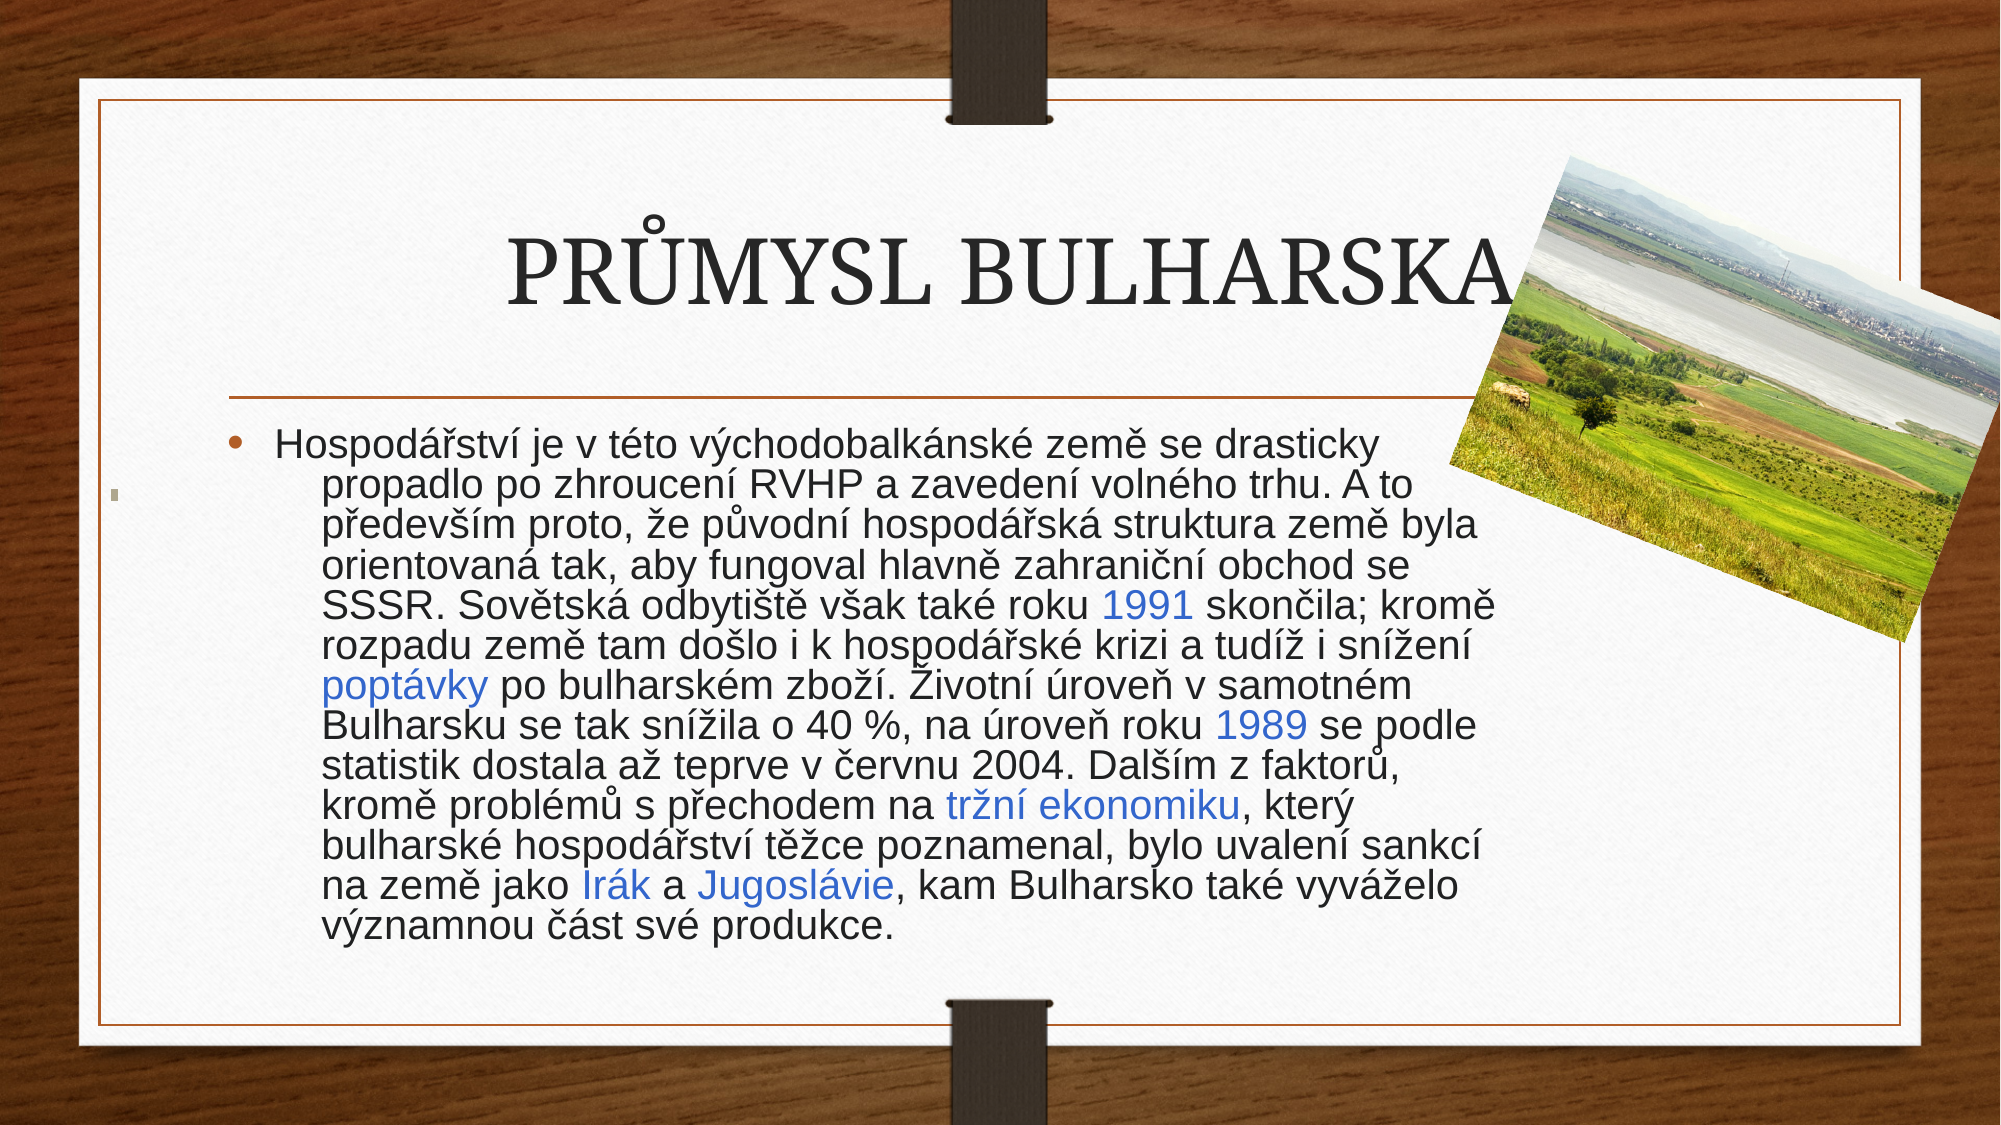

# PRŮMYSL BULHARSKA
Hospodářství je v této východobalkánské země se drasticky propadlo po zhroucení RVHP a zavedení volného trhu. A to především proto, že původní hospodářská struktura země byla orientovaná tak, aby fungoval hlavně zahraniční obchod se SSSR. Sovětská odbytiště však také roku 1991 skončila; kromě rozpadu země tam došlo i k hospodářské krizi a tudíž i snížení poptávky po bulharském zboží. Životní úroveň v samotném Bulharsku se tak snížila o 40 %, na úroveň roku 1989 se podle statistik dostala až teprve v červnu 2004. Dalším z faktorů, kromě problémů s přechodem na tržní ekonomiku, který bulharské hospodářství těžce poznamenal, bylo uvalení sankcí na země jako Irák a Jugoslávie, kam Bulharsko také vyváželo významnou část své produkce.